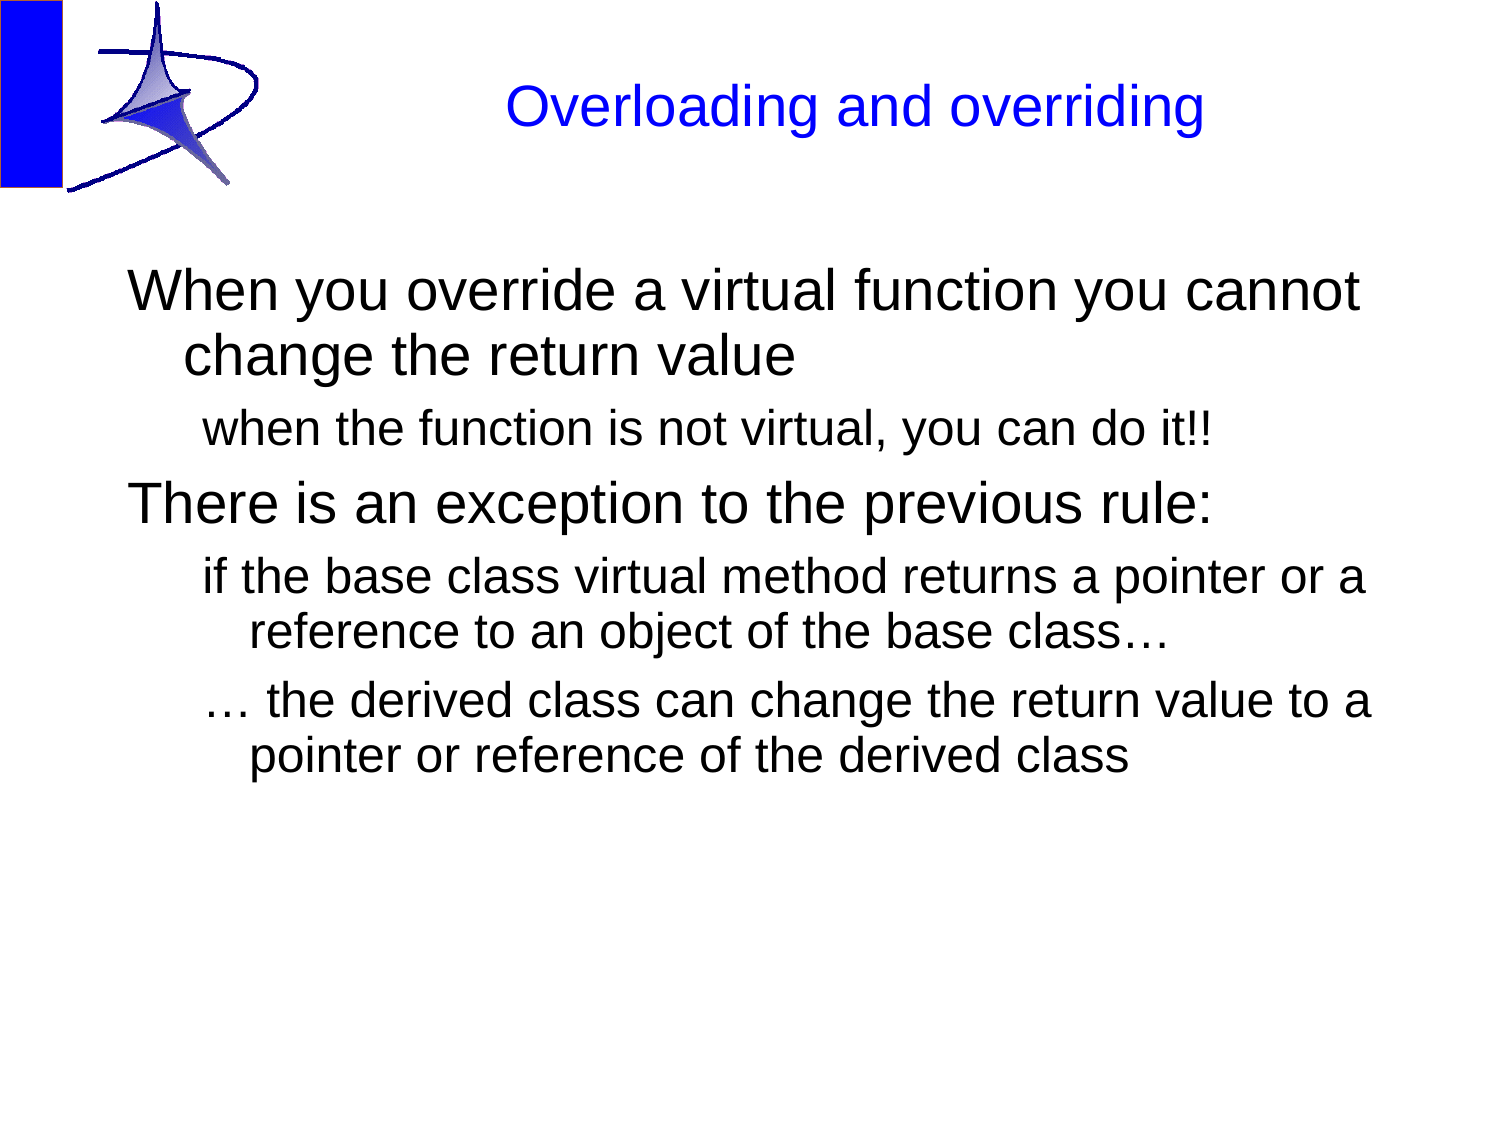

# Overloading and overriding
When you override a virtual function you cannot change the return value
when the function is not virtual, you can do it!!
There is an exception to the previous rule:
if the base class virtual method returns a pointer or a reference to an object of the base class…
… the derived class can change the return value to a pointer or reference of the derived class